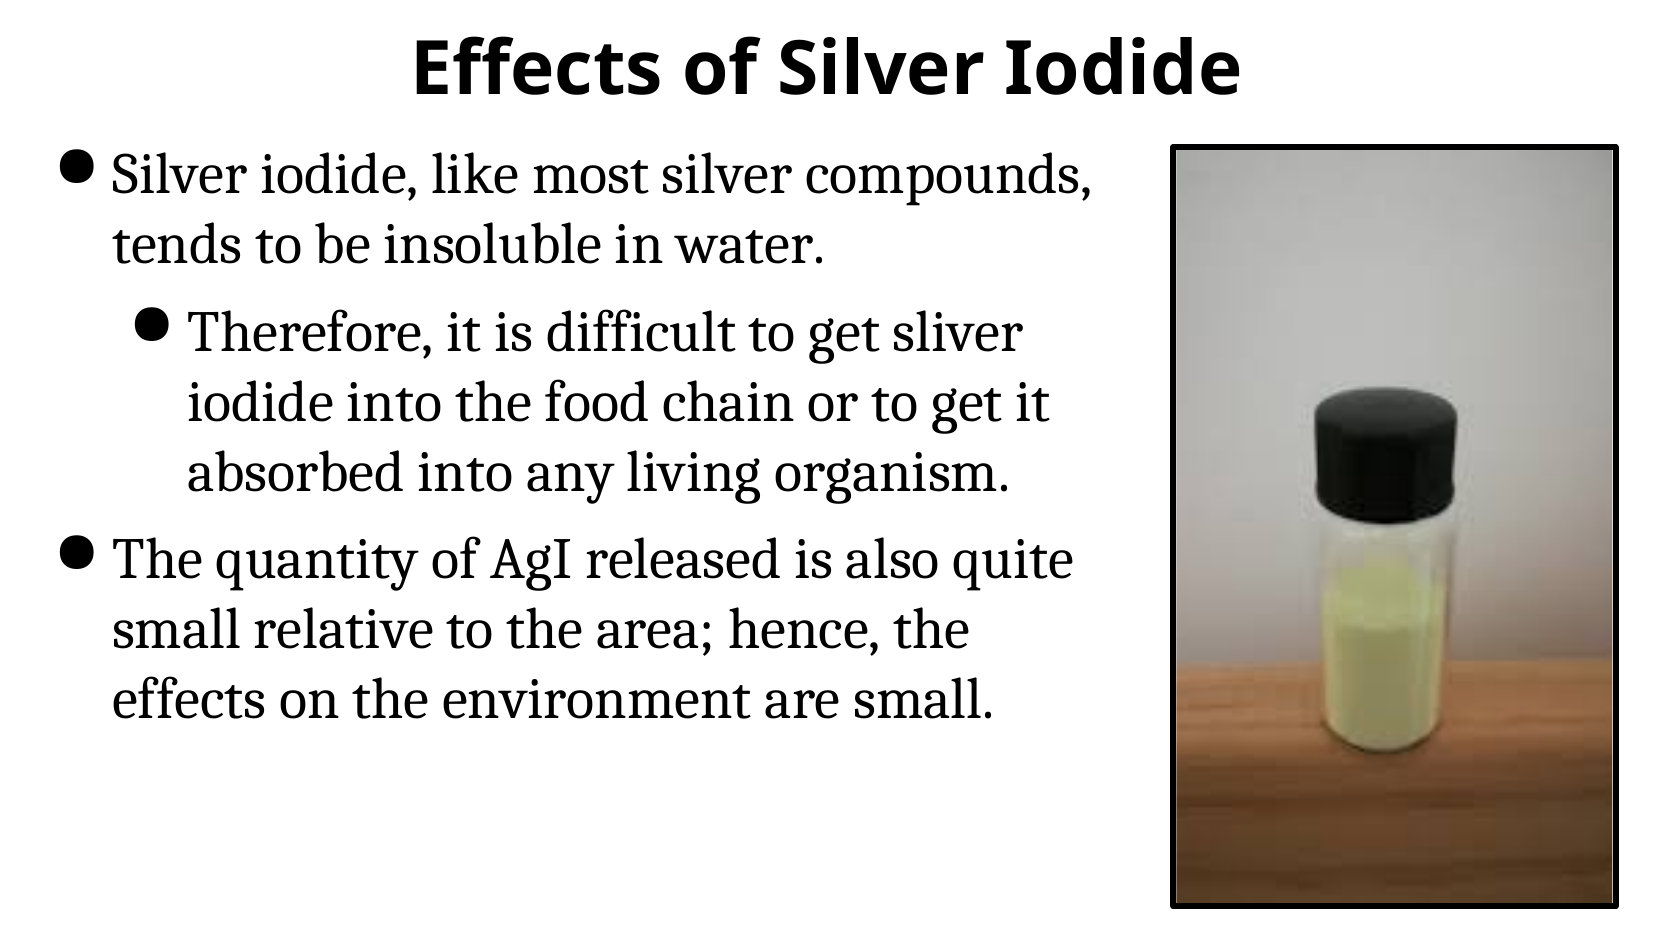

# Effects of Silver Iodide
 Silver iodide, like most silver compounds, tends to be insoluble in water.
 Therefore, it is difficult to get sliver iodide into the food chain or to get it absorbed into any living organism.
 The quantity of AgI released is also quite small relative to the area; hence, the effects on the environment are small.